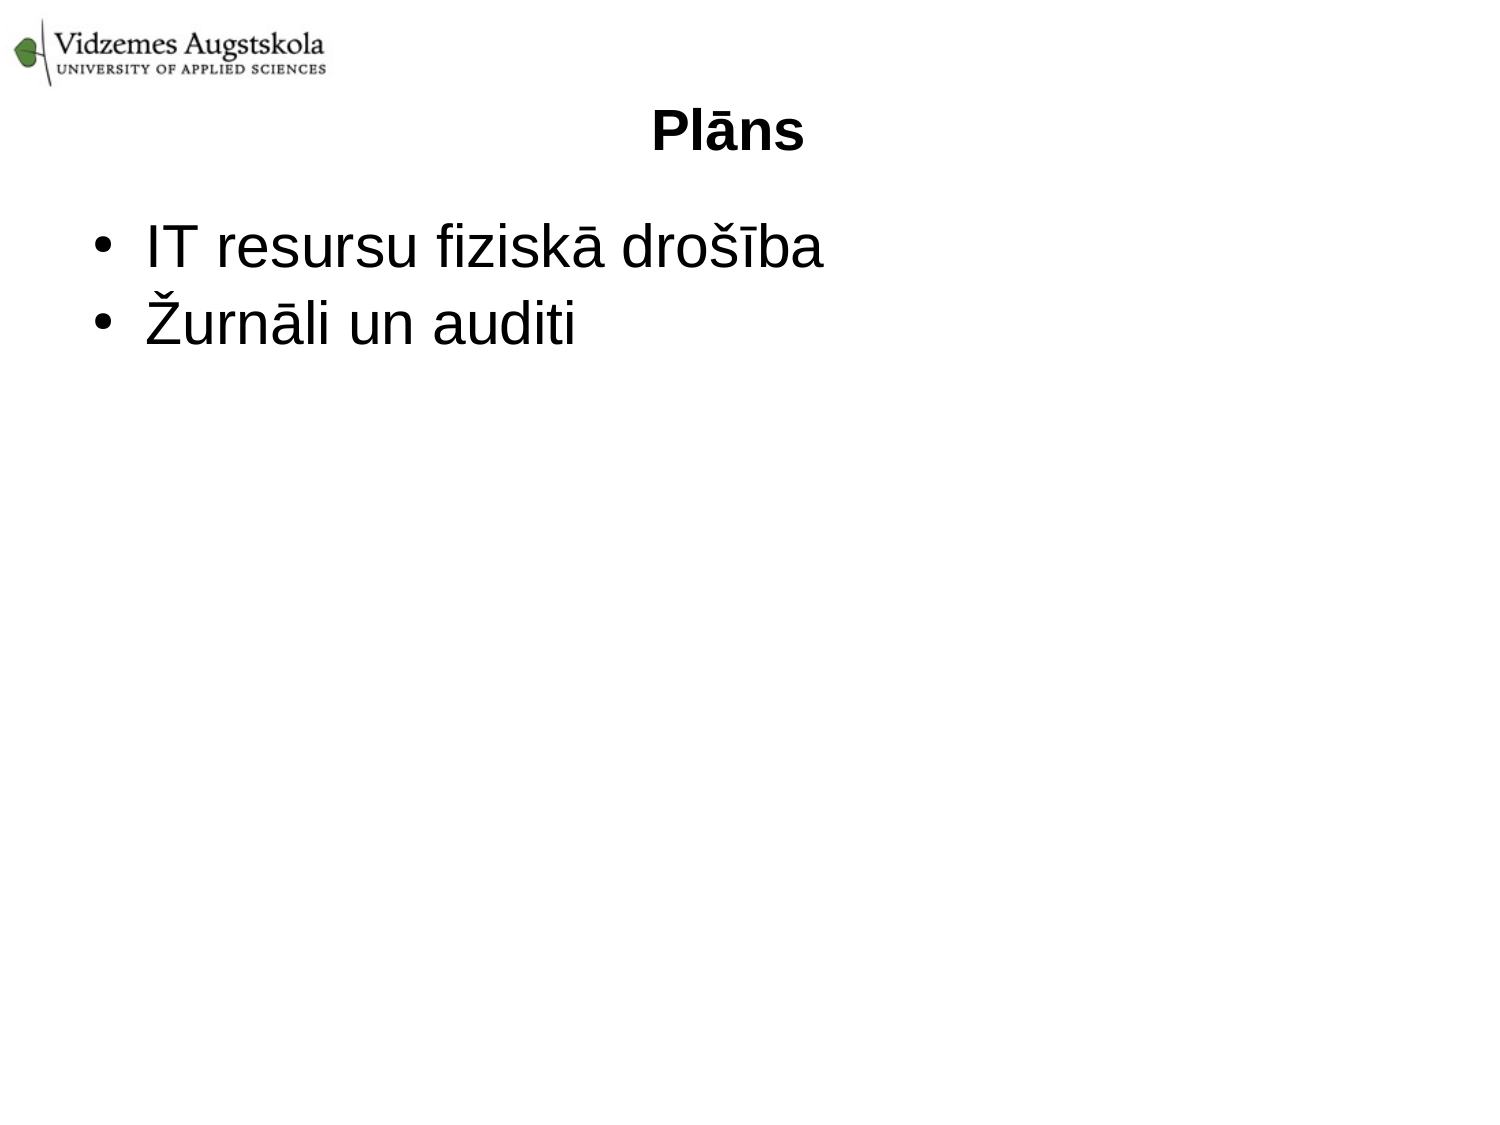

# Plāns
IT resursu fiziskā drošība
Žurnāli un auditi